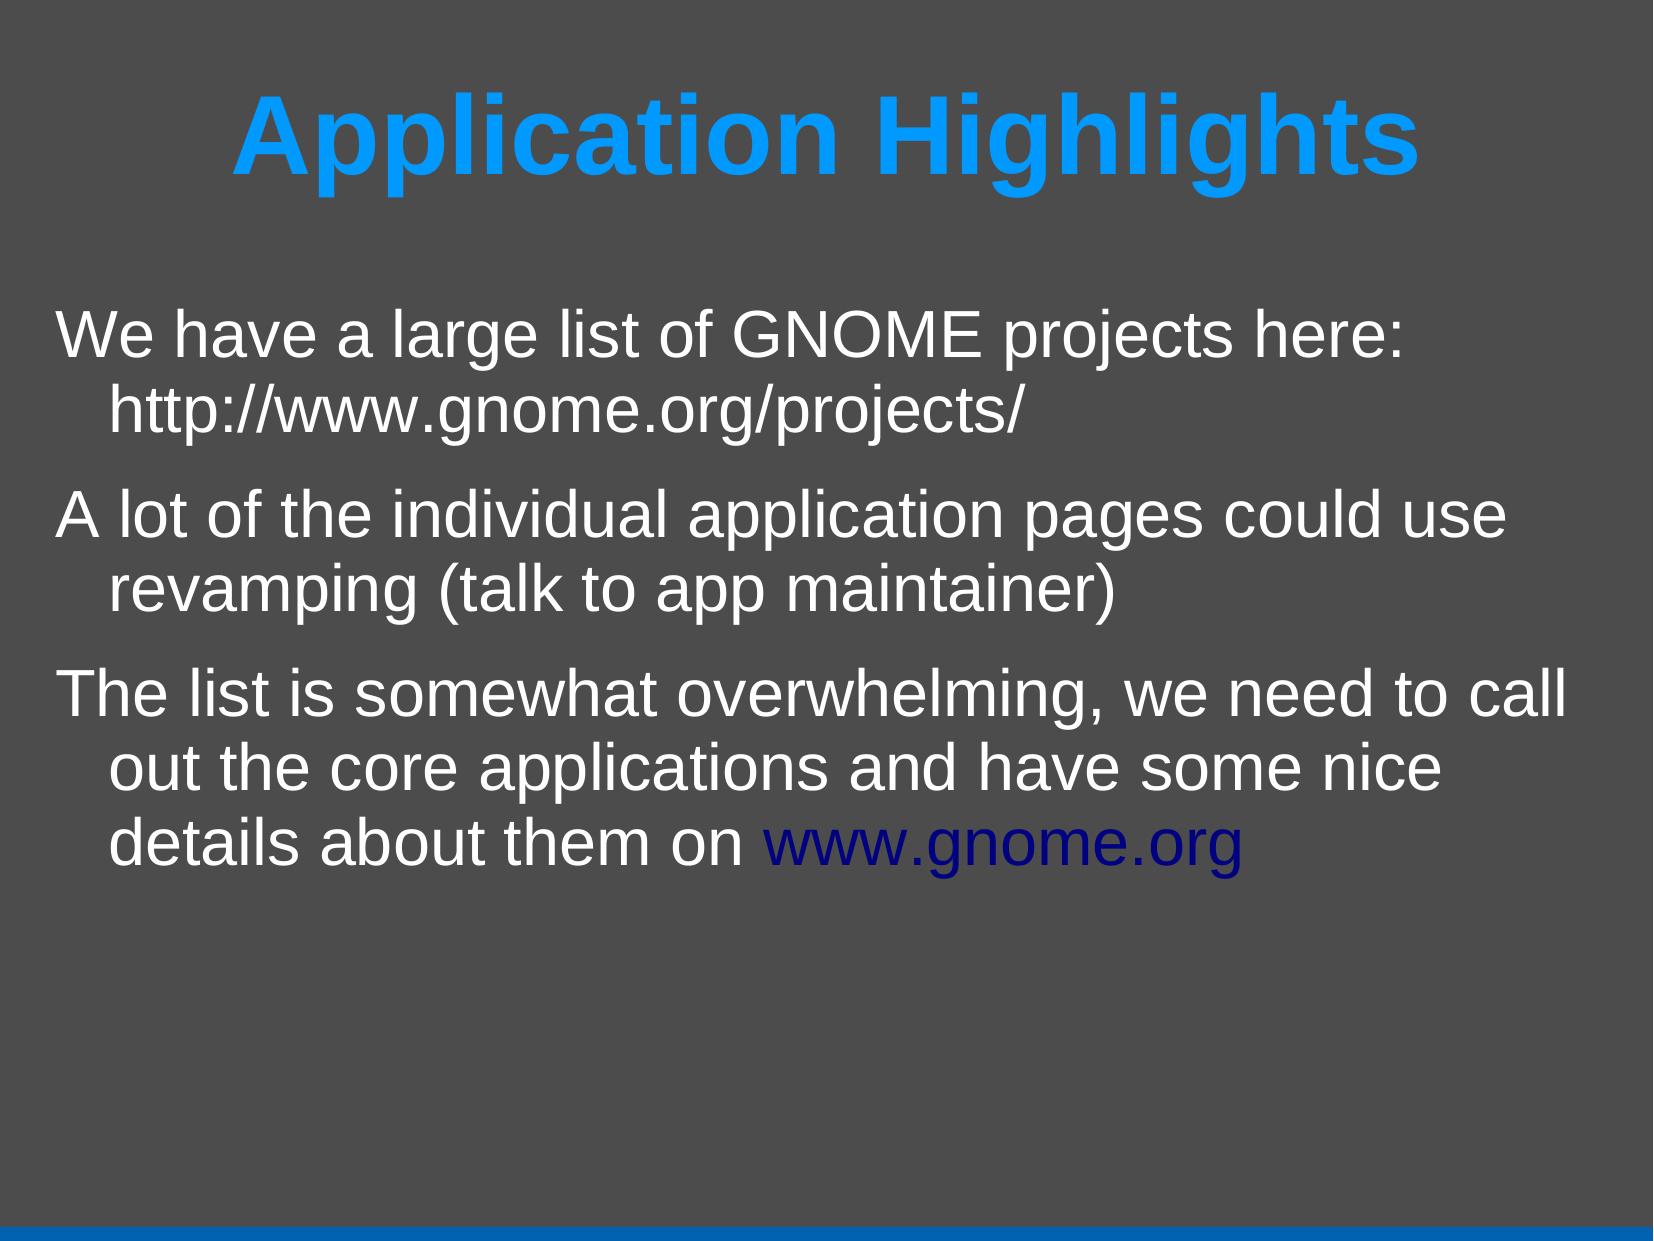

# Application Highlights
We have a large list of GNOME projects here: http://www.gnome.org/projects/
A lot of the individual application pages could use revamping (talk to app maintainer)
The list is somewhat overwhelming, we need to call out the core applications and have some nice details about them on www.gnome.org